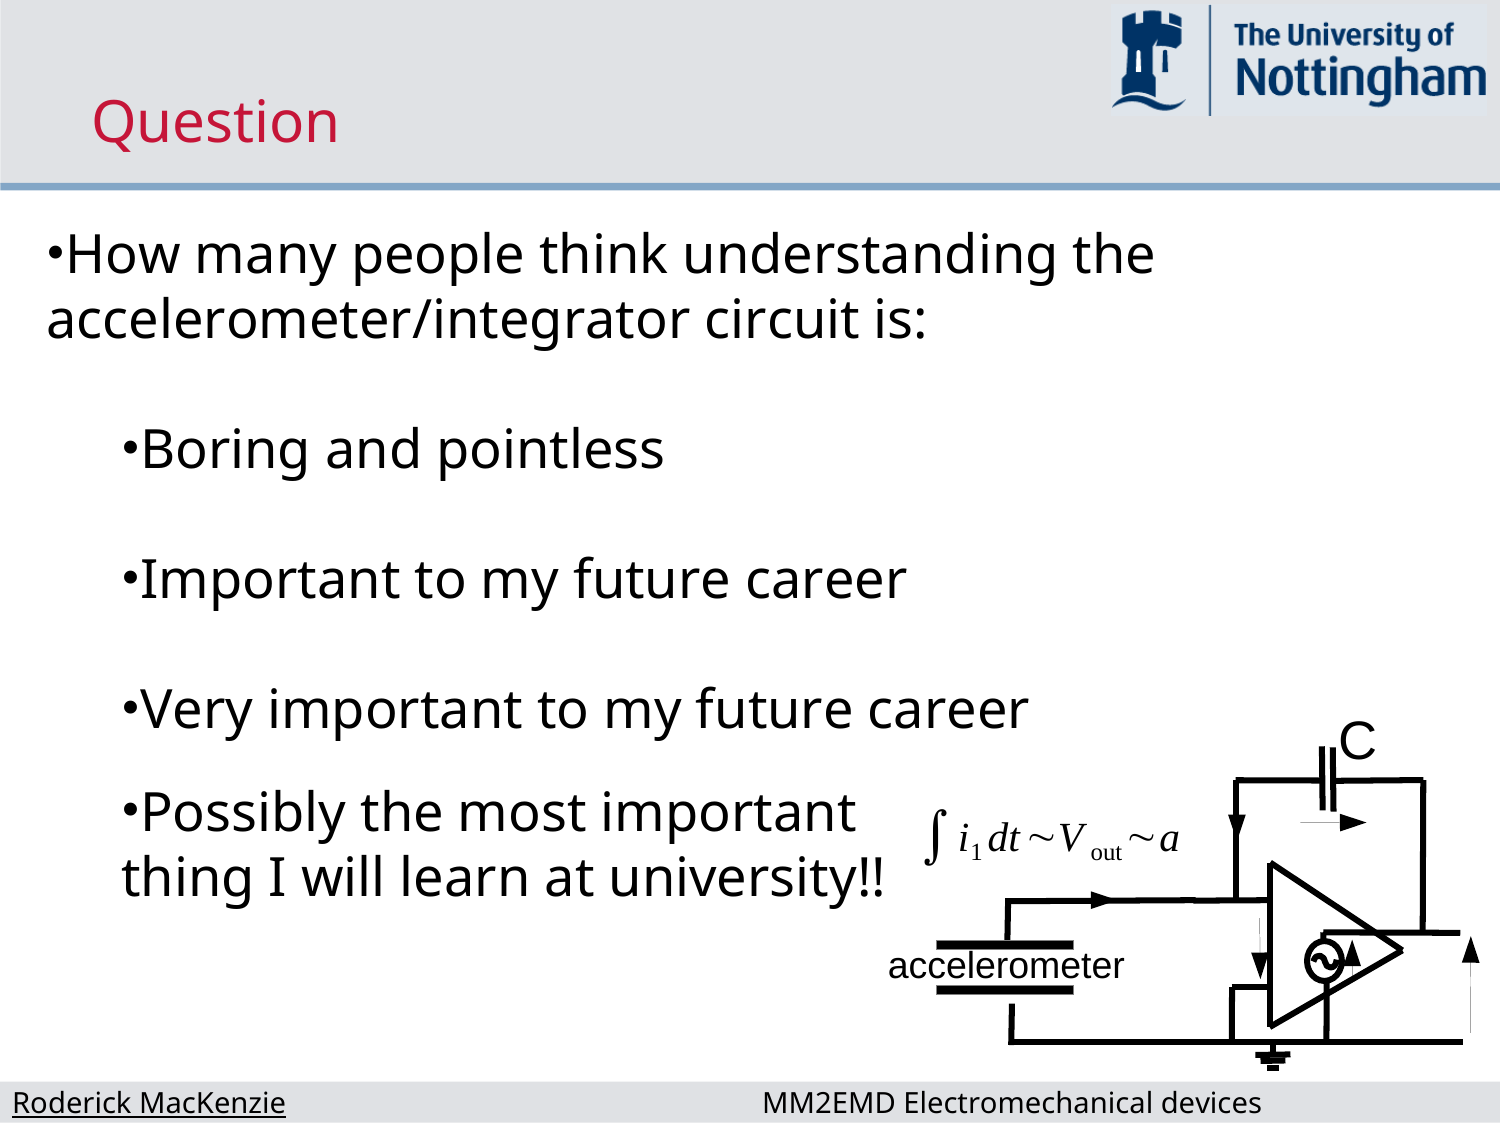

# Question
How many people think understanding the accelerometer/integrator circuit is:
Boring and pointless
Important to my future career
Very important to my future career
C
Possibly the most important thing I will learn at university!!
accelerometer